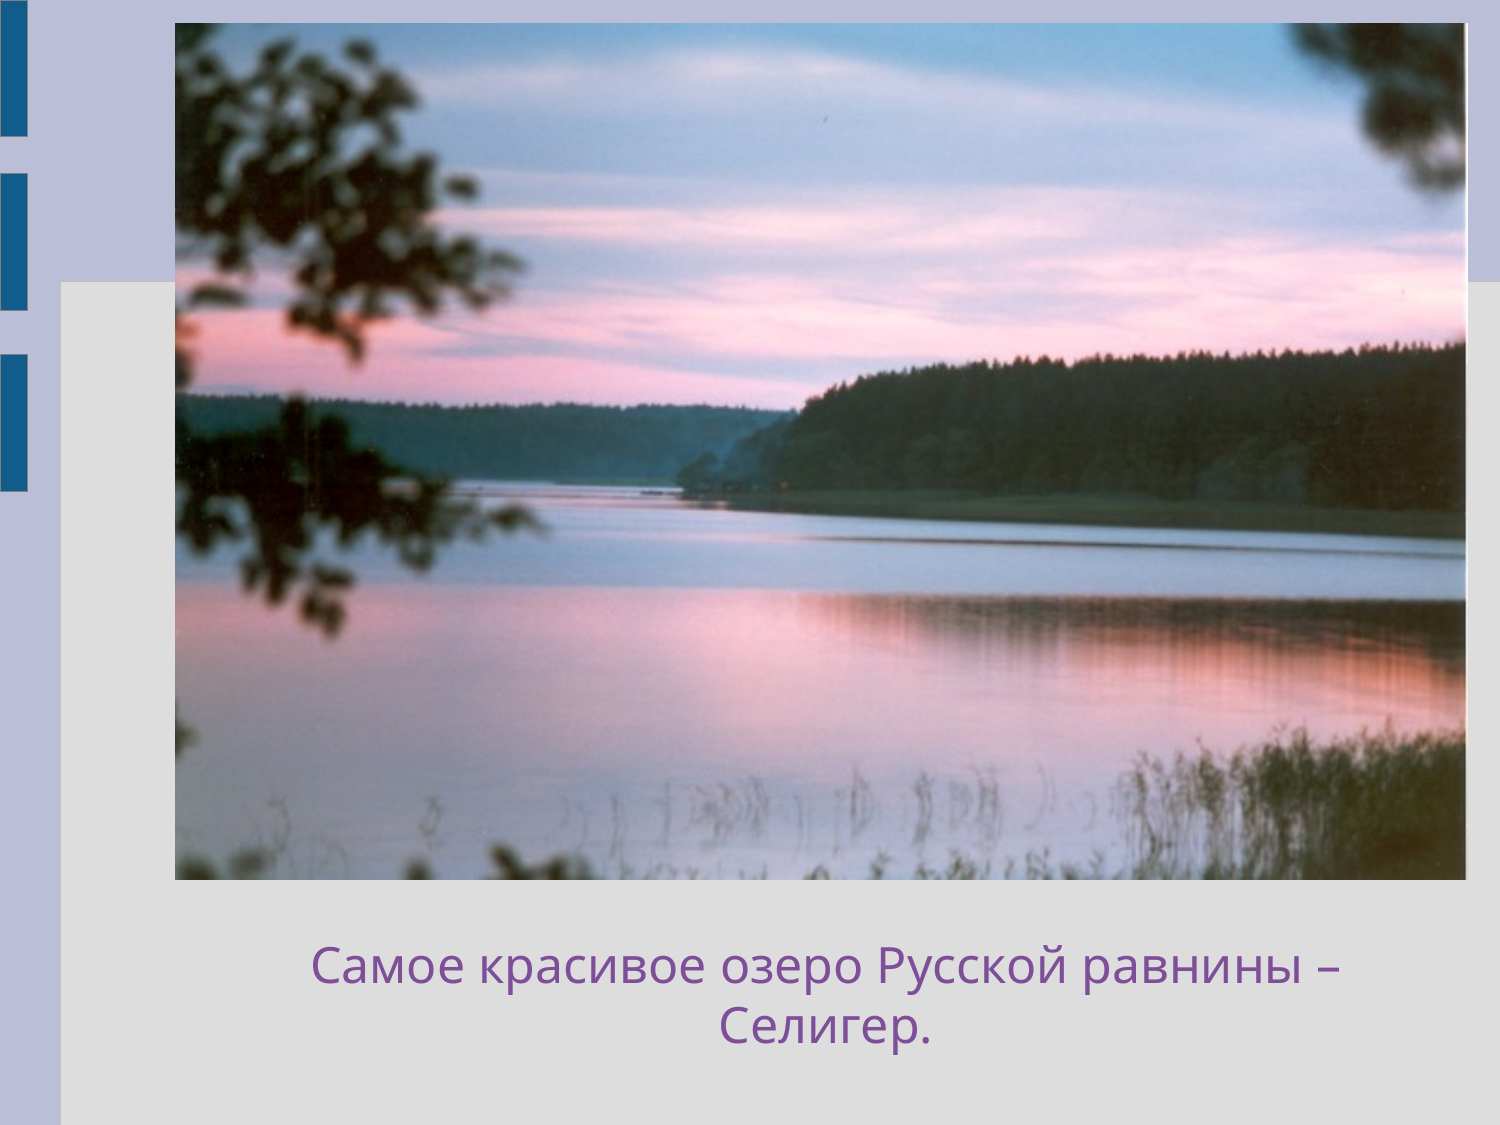

Самое красивое озеро Русской равнины – Селигер.